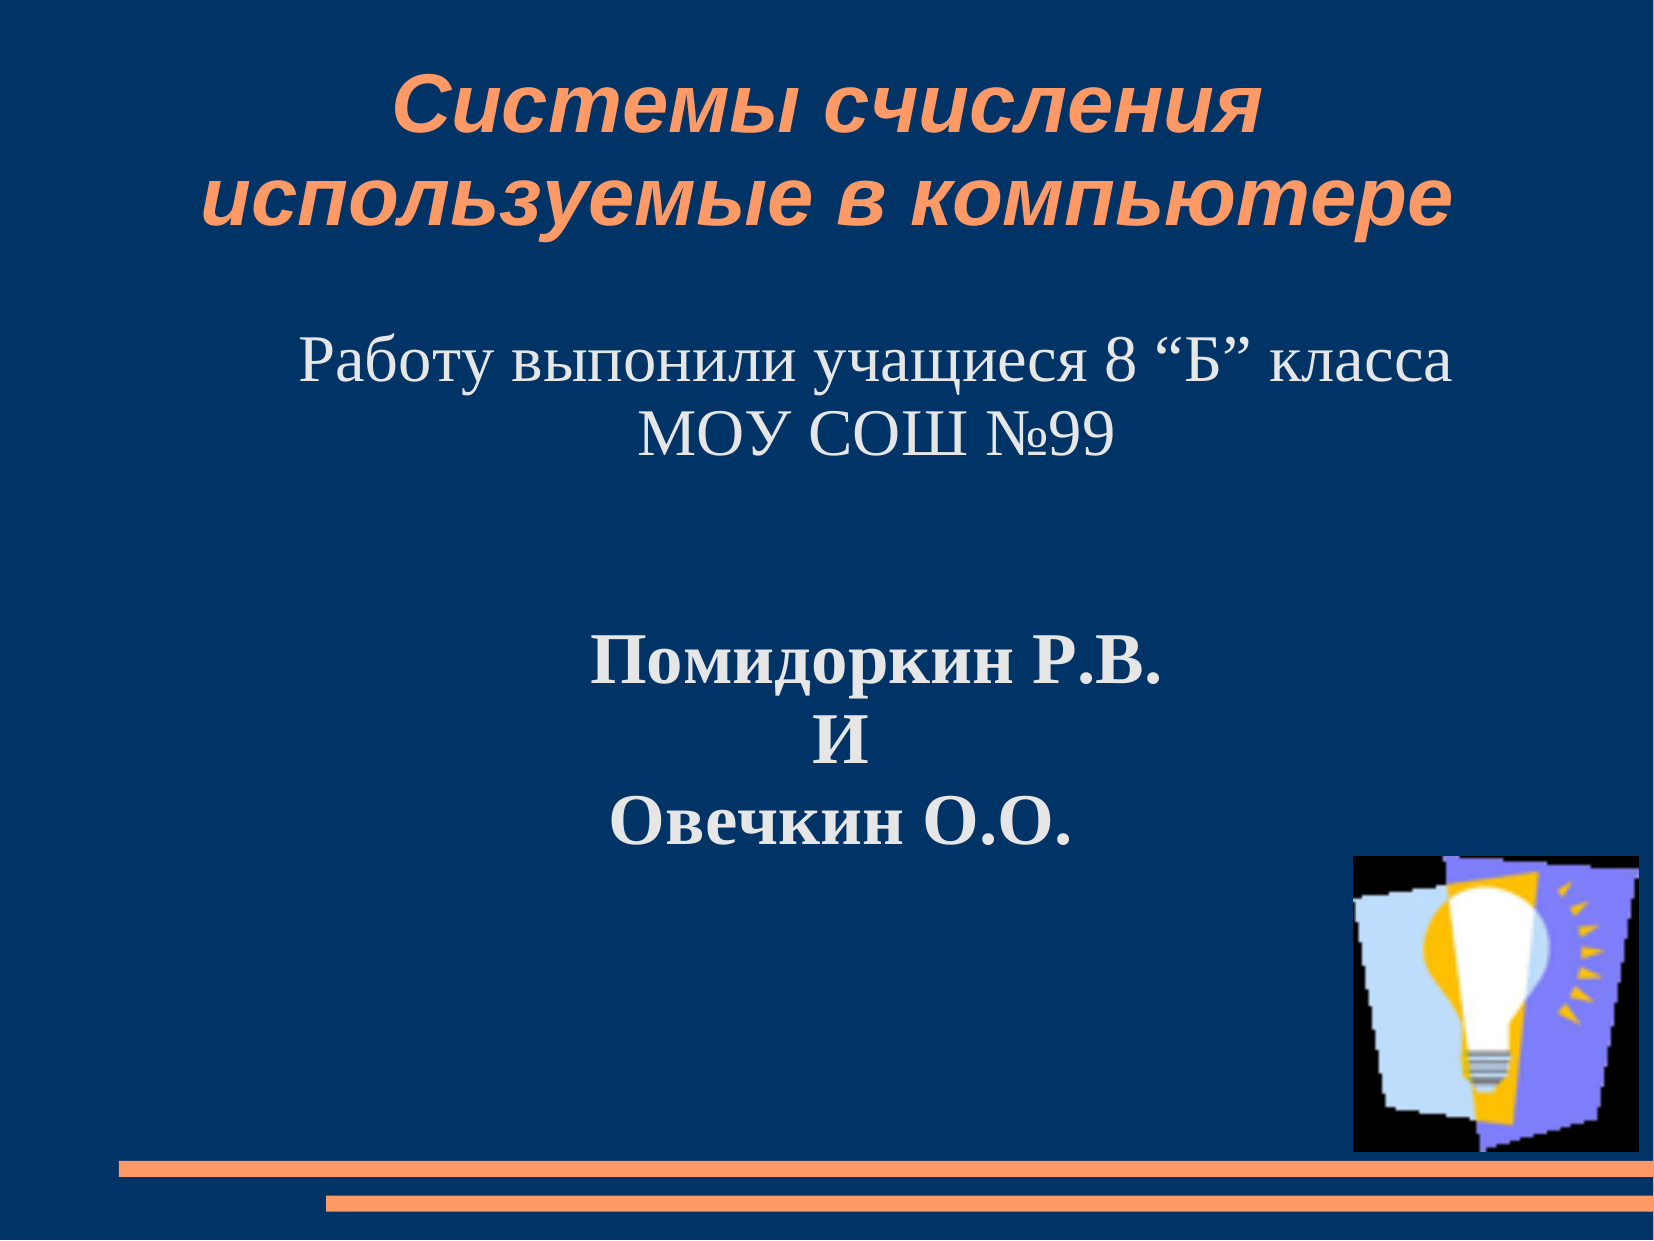

# Системы счисления используемые в компьютере
Работу выпонили учащиеся 8 “Б” класса
МОУ СОШ №99
Помидоркин Р.В.
И
Овечкин О.О.